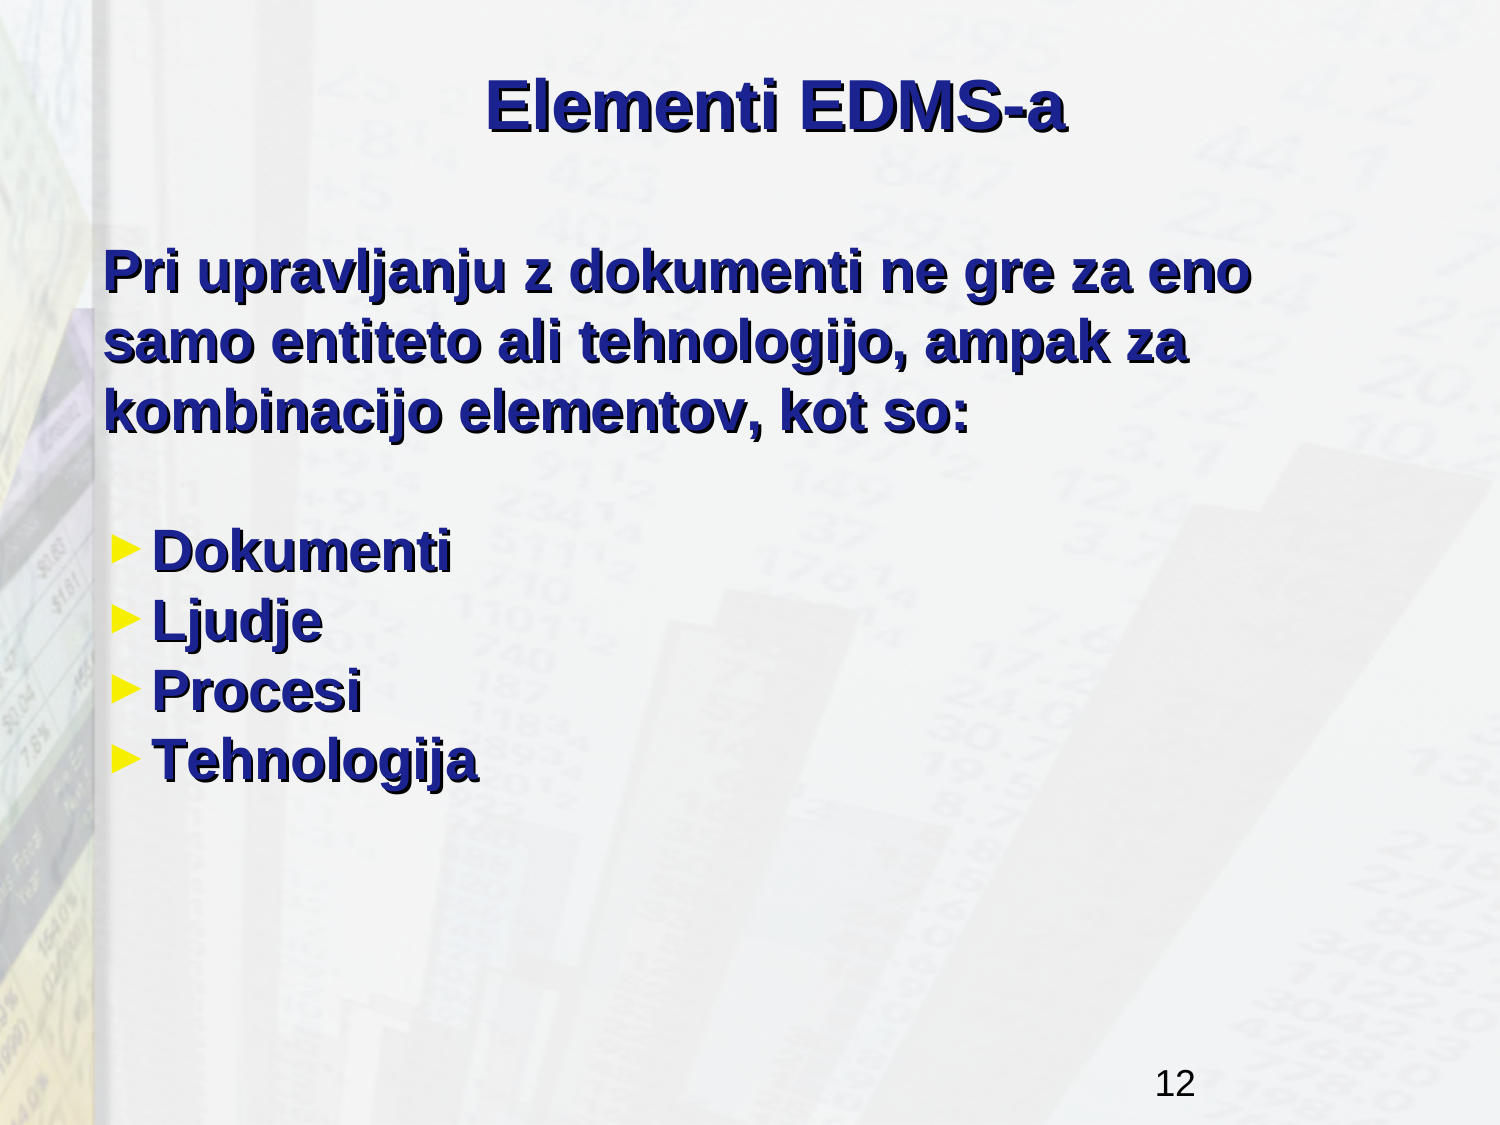

# Elementi EDMS-a
Pri upravljanju z dokumenti ne gre za eno samo entiteto ali tehnologijo, ampak za kombinacijo elementov, kot so:
Dokumenti
Ljudje
Procesi
Tehnologija
12